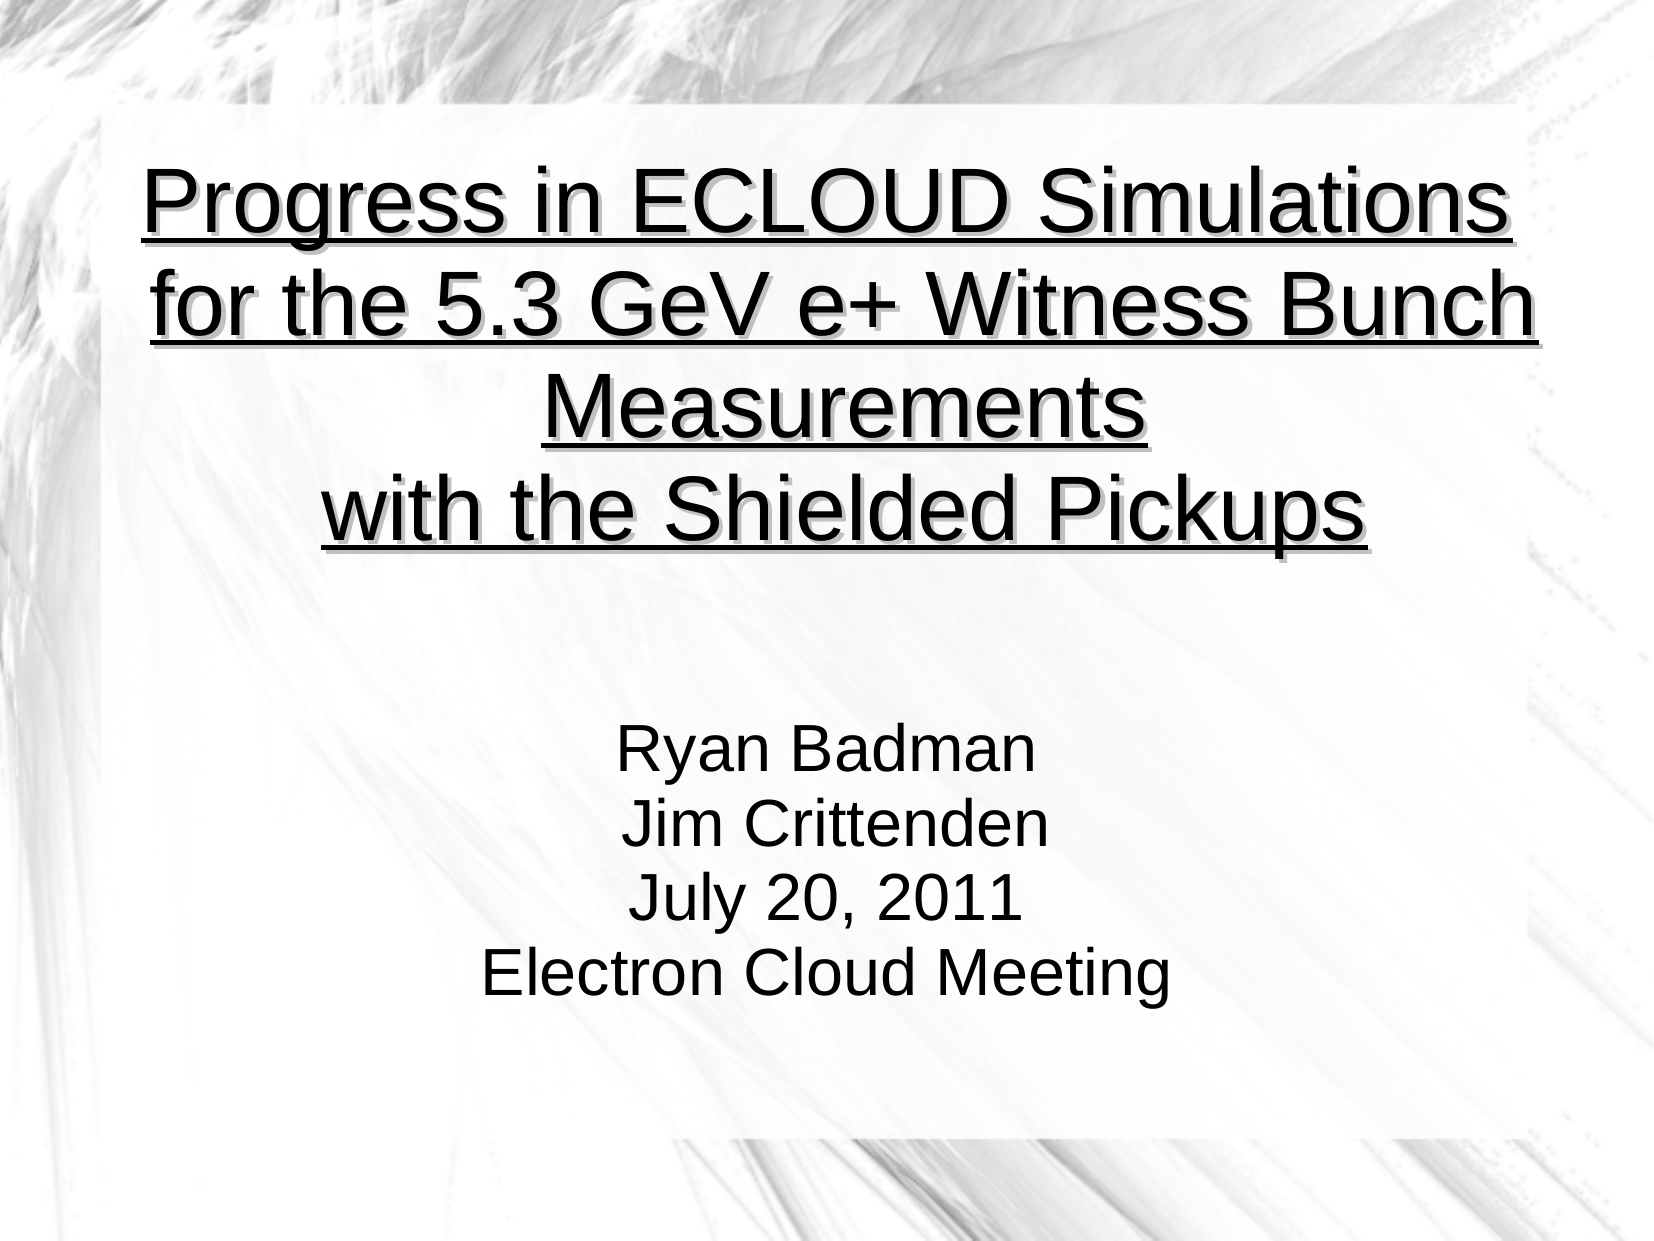

# Progress in ECLOUD Simulations for the 5.3 GeV e+ Witness Bunch Measurements with the Shielded Pickups
Ryan Badman
 Jim Crittenden
July 20, 2011
Electron Cloud Meeting